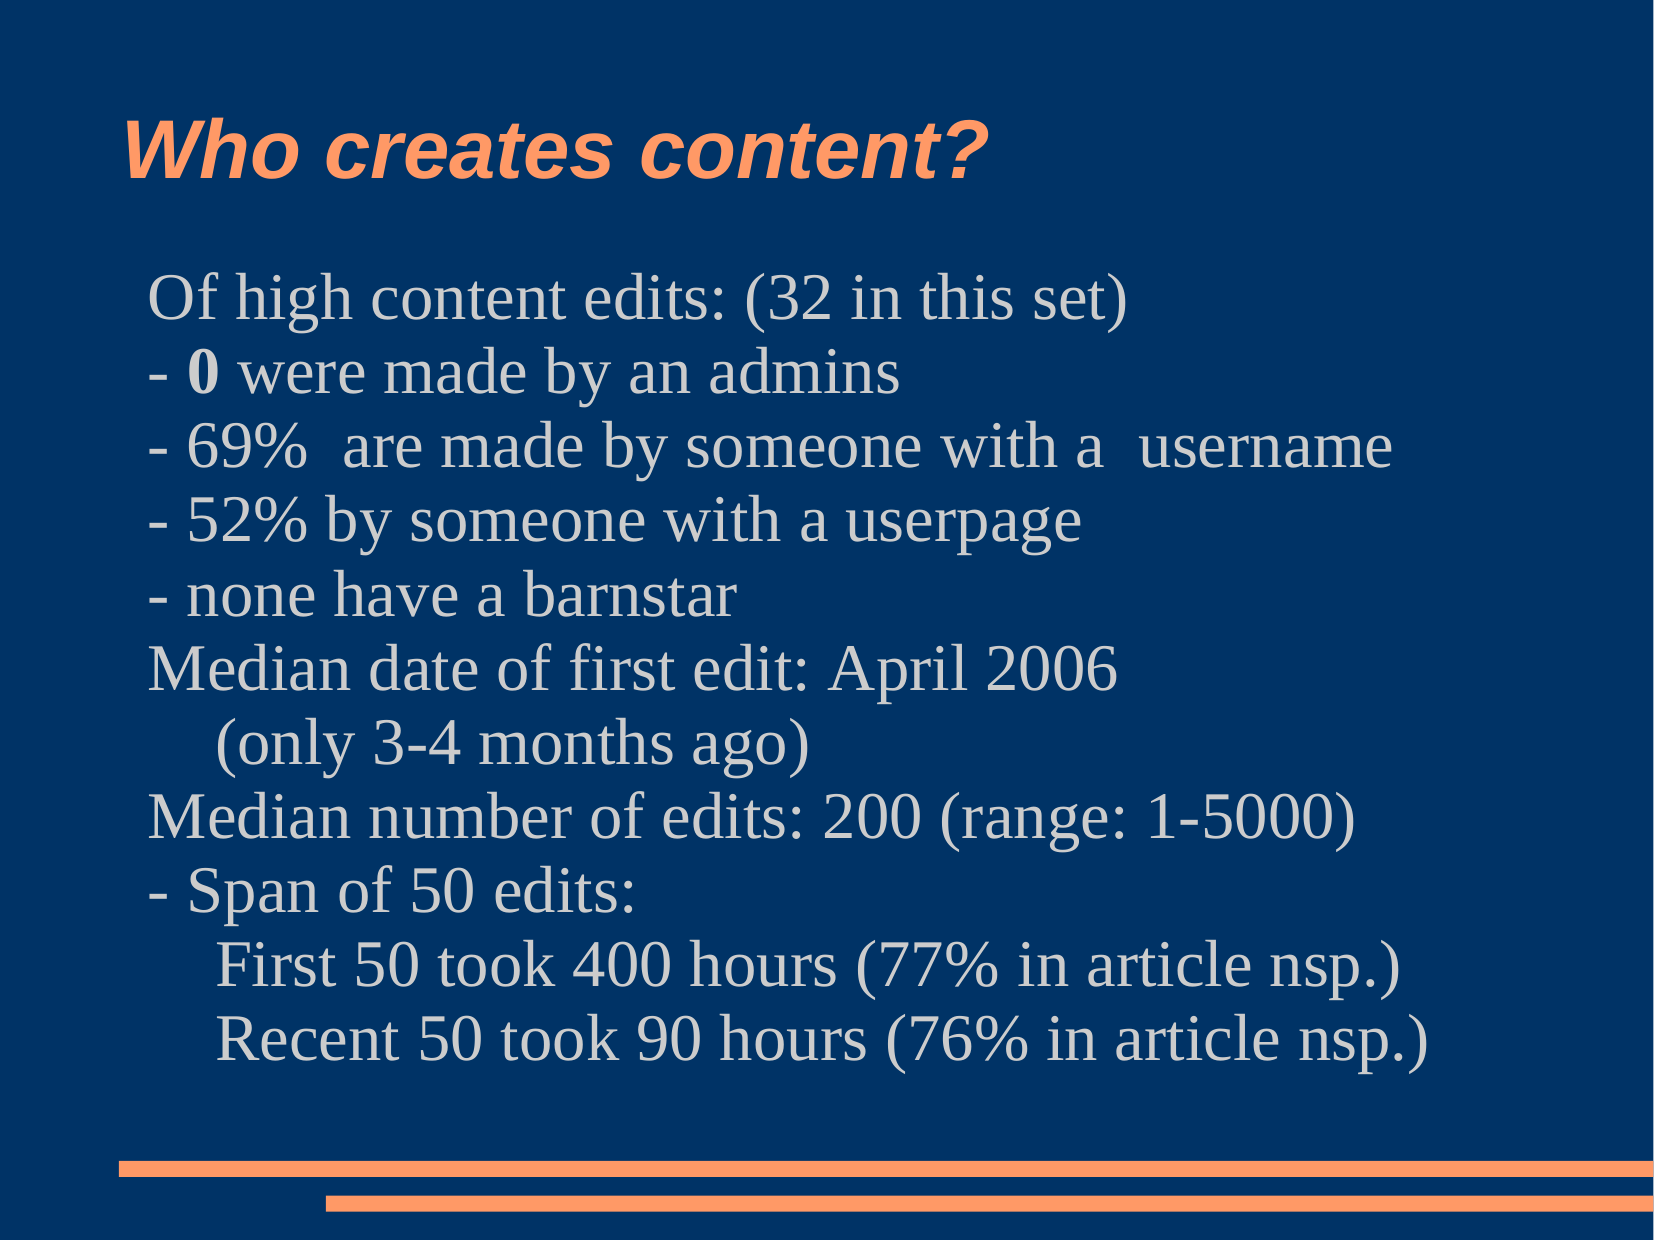

# Who creates content?
Of high content edits: (32 in this set)
- 0 were made by an admins
- 69% are made by someone with a username
- 52% by someone with a userpage
- none have a barnstar
Median date of first edit: April 2006
 (only 3-4 months ago)
Median number of edits: 200 (range: 1-5000)
- Span of 50 edits:
 First 50 took 400 hours (77% in article nsp.)
 Recent 50 took 90 hours (76% in article nsp.)